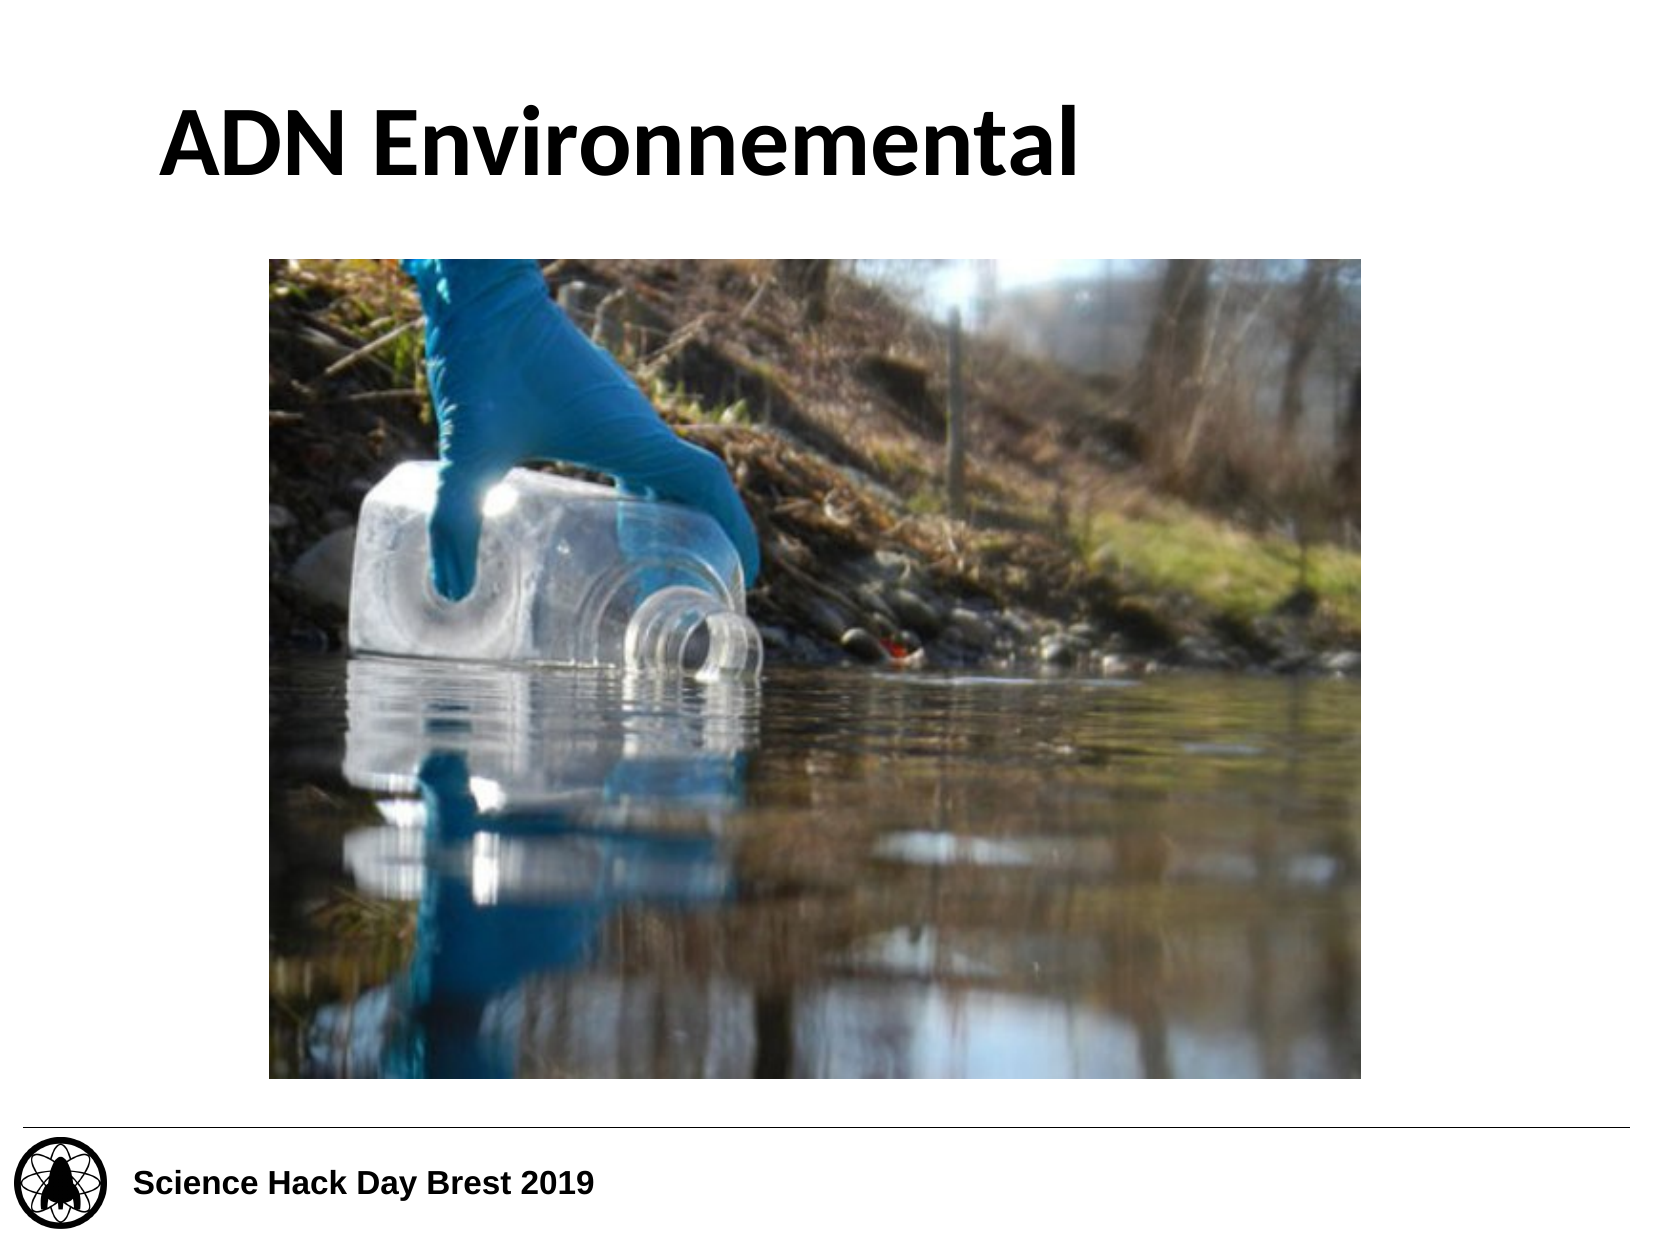

# ADN Environnemental
Science Hack Day Brest 2019